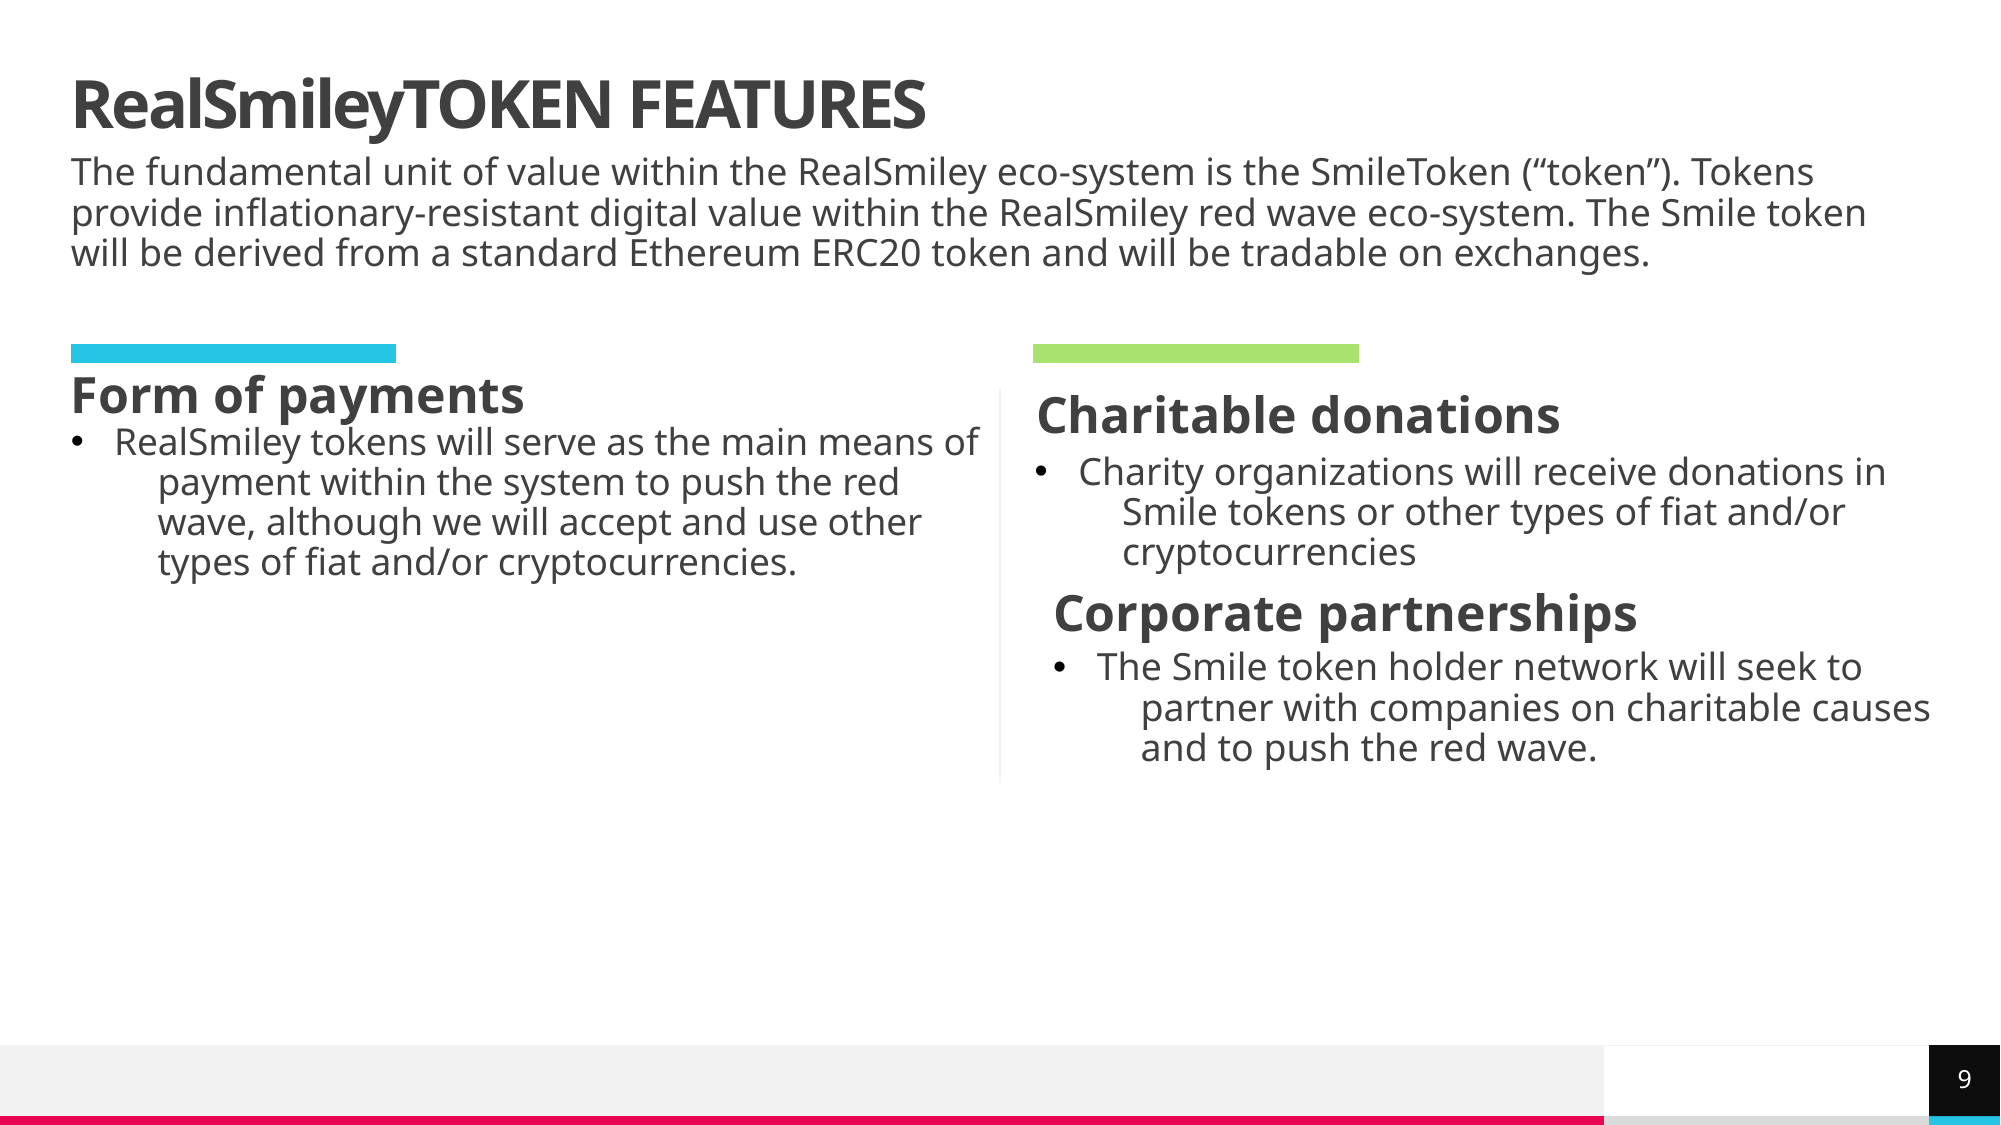

# RealSmileyTOKEN FEATURES
The fundamental unit of value within the RealSmiley eco-system is the SmileToken (“token”). Tokens provide inflationary-resistant digital value within the RealSmiley red wave eco-system. The Smile token will be derived from a standard Ethereum ERC20 token and will be tradable on exchanges.
Form of payments
Charitable donations
RealSmiley tokens will serve as the main means of payment within the system to push the red wave, although we will accept and use other types of fiat and/or cryptocurrencies.
Charity organizations will receive donations in Smile tokens or other types of fiat and/or cryptocurrencies
Corporate partnerships
The Smile token holder network will seek to partner with companies on charitable causes and to push the red wave.